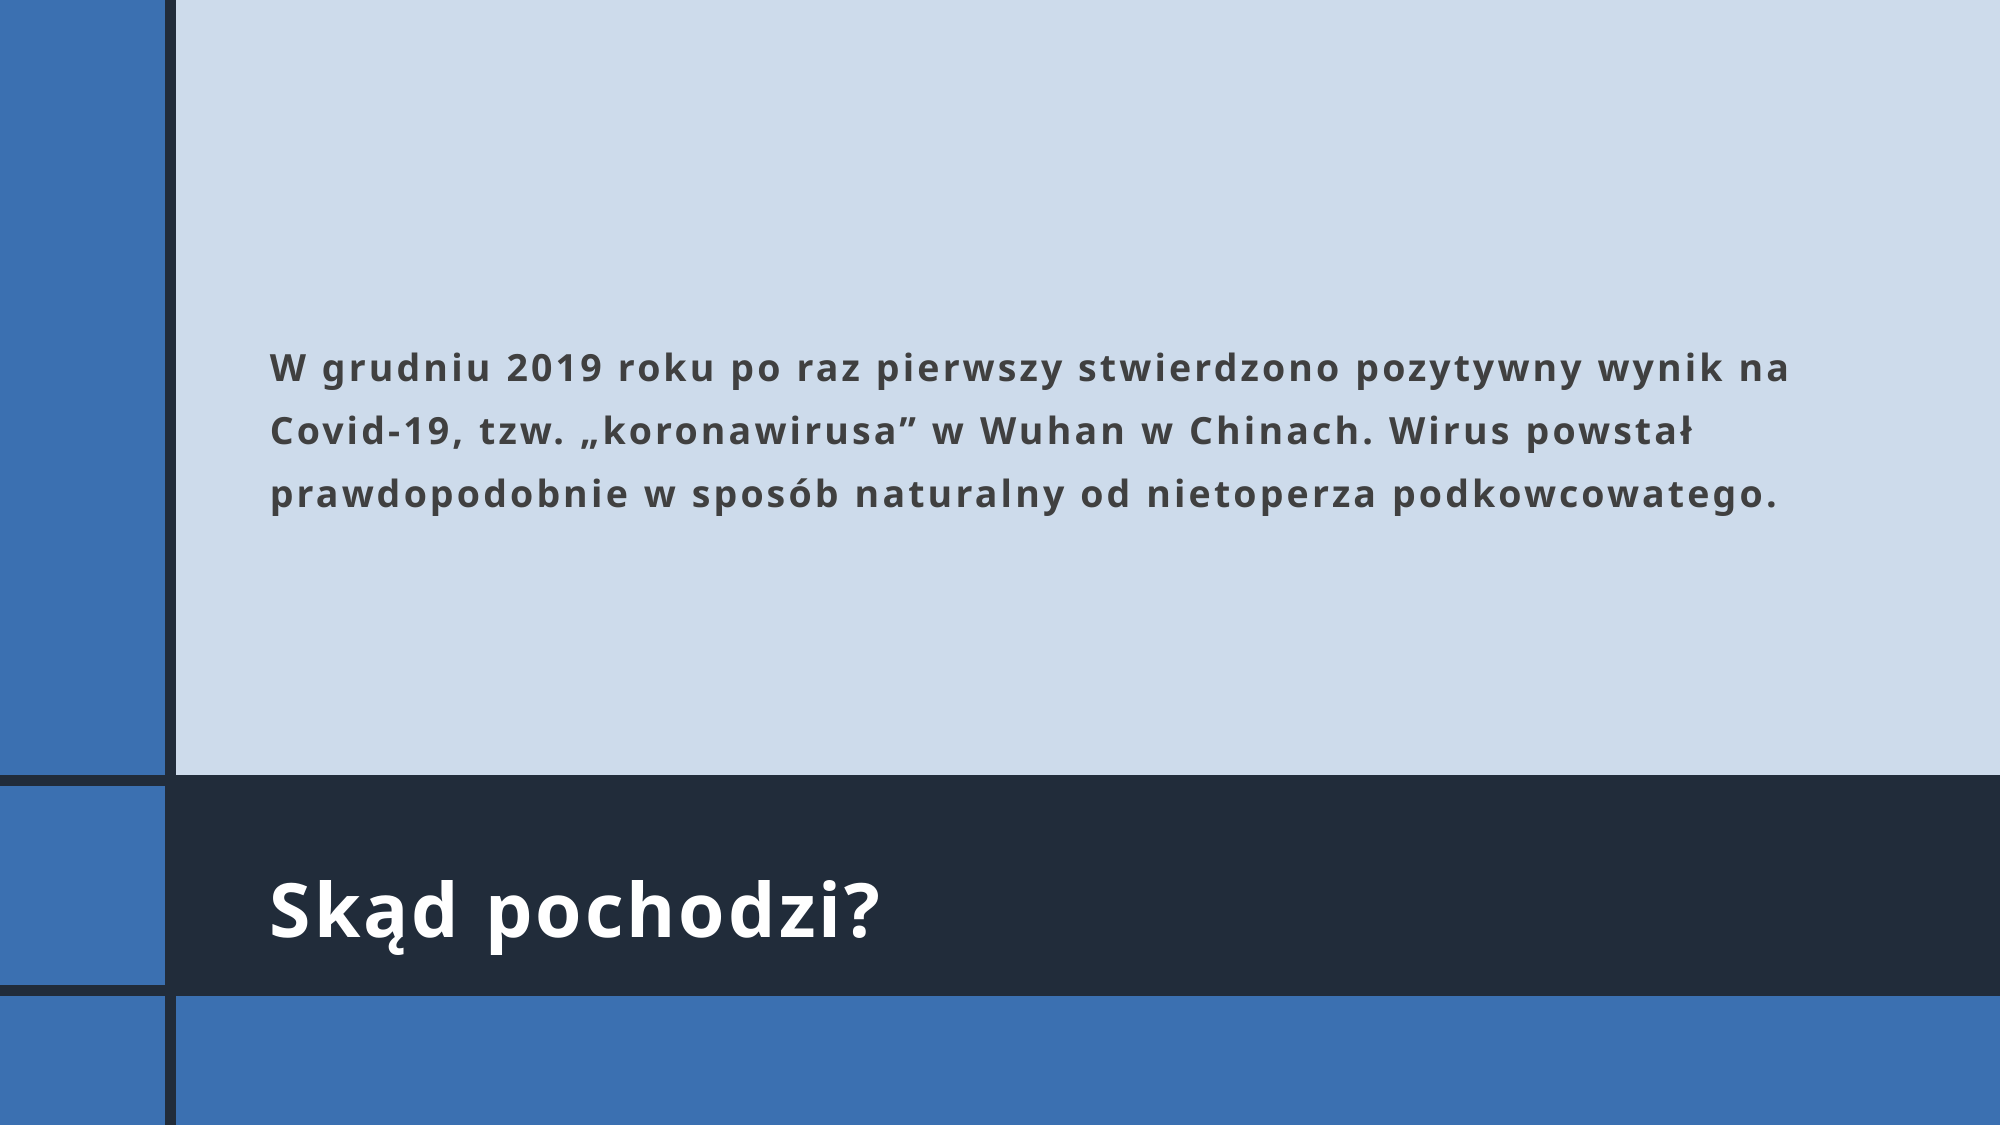

W grudniu 2019 roku po raz pierwszy stwierdzono pozytywny wynik na Covid-19, tzw. „koronawirusa” w Wuhan w Chinach. Wirus powstał prawdopodobnie w sposób naturalny od nietoperza podkowcowatego.
# Skąd pochodzi?